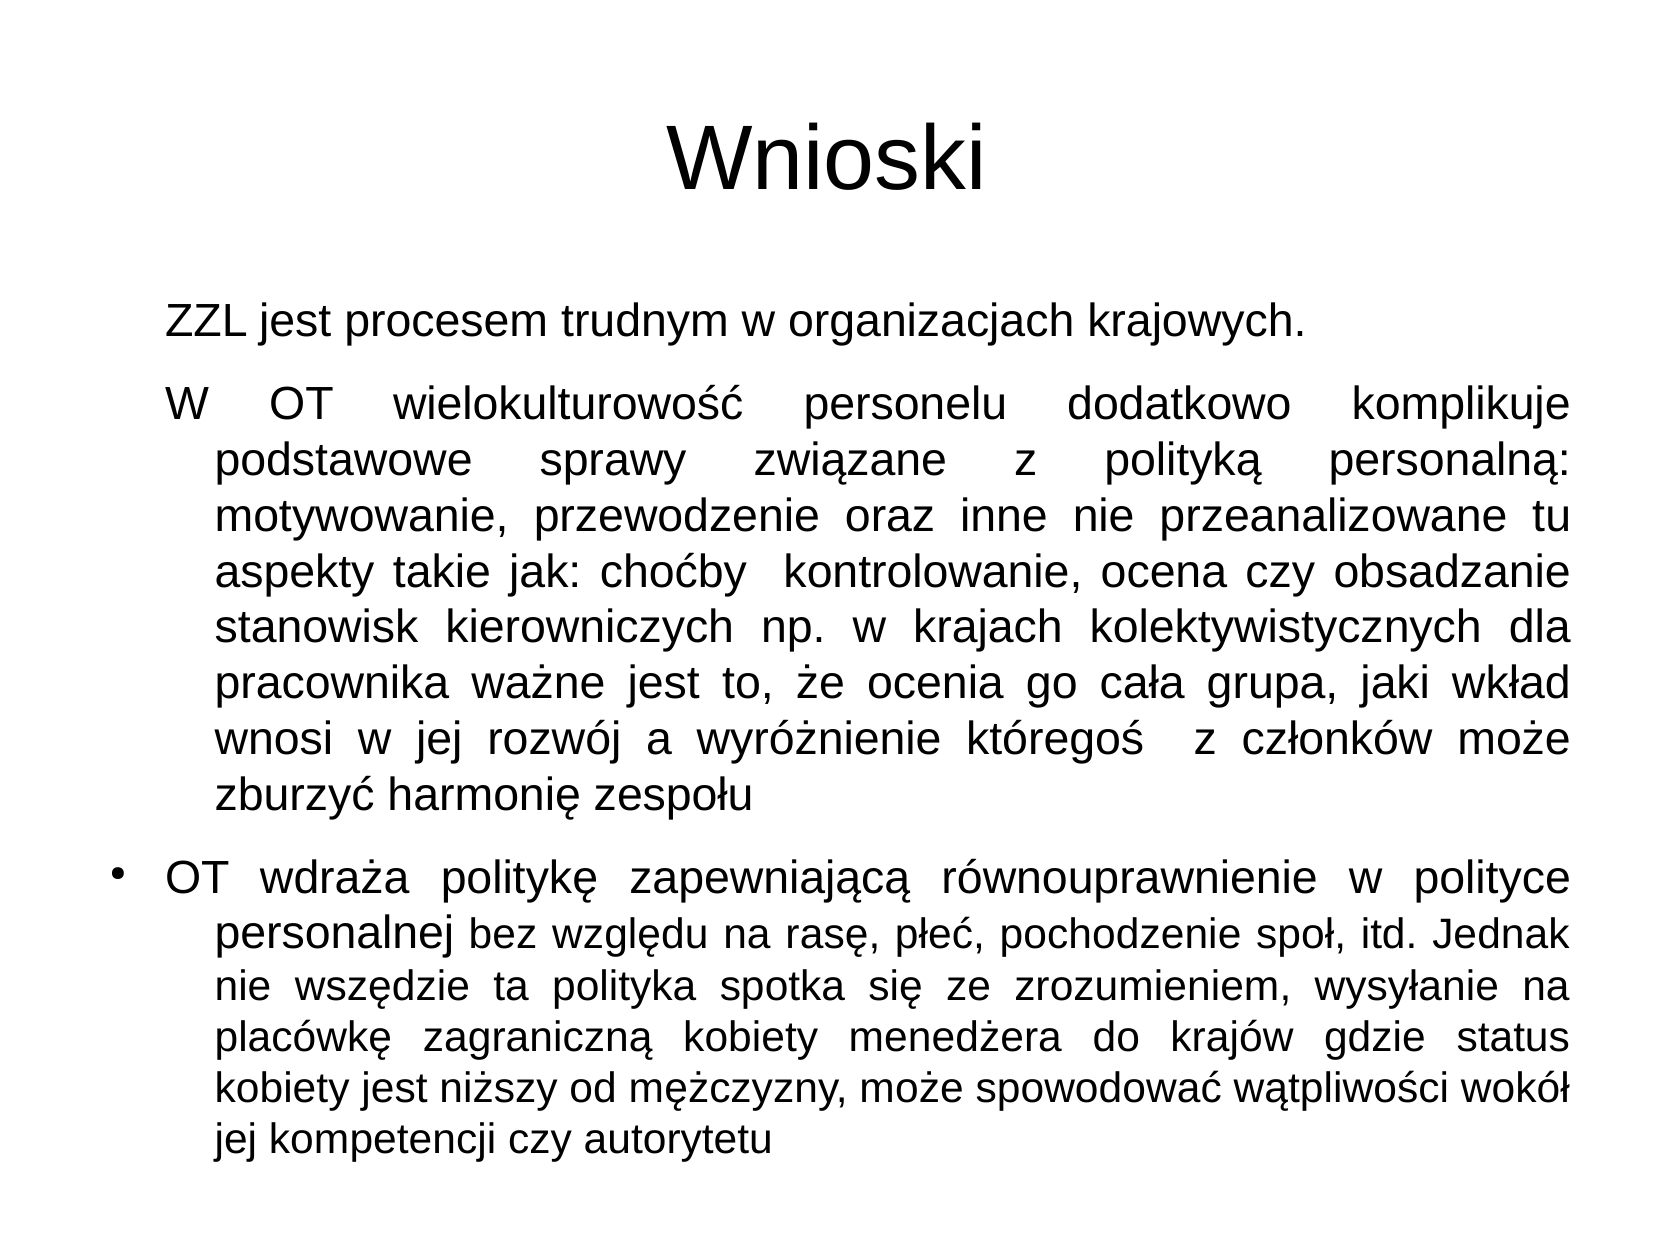

# Wnioski
ZZL jest procesem trudnym w organizacjach krajowych.
W OT wielokulturowość personelu dodatkowo komplikuje podstawowe sprawy związane z polityką personalną: motywowanie, przewodzenie oraz inne nie przeanalizowane tu aspekty takie jak: choćby kontrolowanie, ocena czy obsadzanie stanowisk kierowniczych np. w krajach kolektywistycznych dla pracownika ważne jest to, że ocenia go cała grupa, jaki wkład wnosi w jej rozwój a wyróżnienie któregoś z członków może zburzyć harmonię zespołu
OT wdraża politykę zapewniającą równouprawnienie w polityce personalnej bez względu na rasę, płeć, pochodzenie społ, itd. Jednak nie wszędzie ta polityka spotka się ze zrozumieniem, wysyłanie na placówkę zagraniczną kobiety menedżera do krajów gdzie status kobiety jest niższy od mężczyzny, może spowodować wątpliwości wokół jej kompetencji czy autorytetu